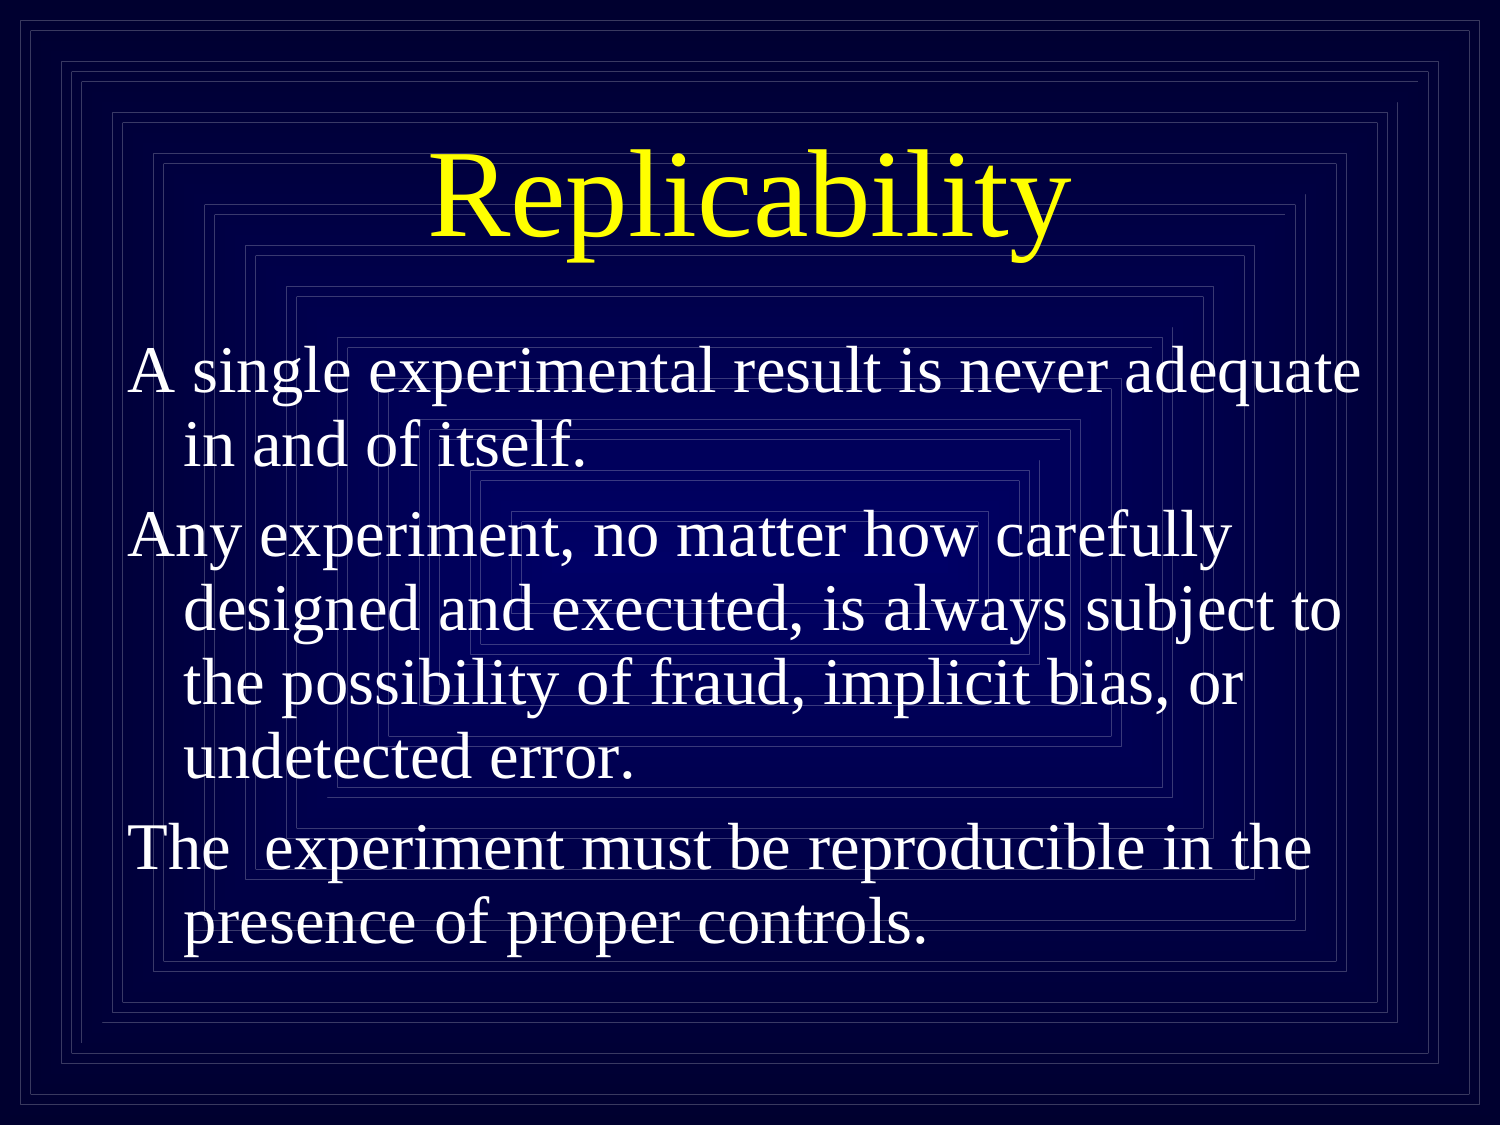

# Replicability
A single experimental result is never adequate in and of itself.
Any experiment, no matter how carefully designed and executed, is always subject to the possibility of fraud, implicit bias, or undetected error.
The experiment must be reproducible in the presence of proper controls.